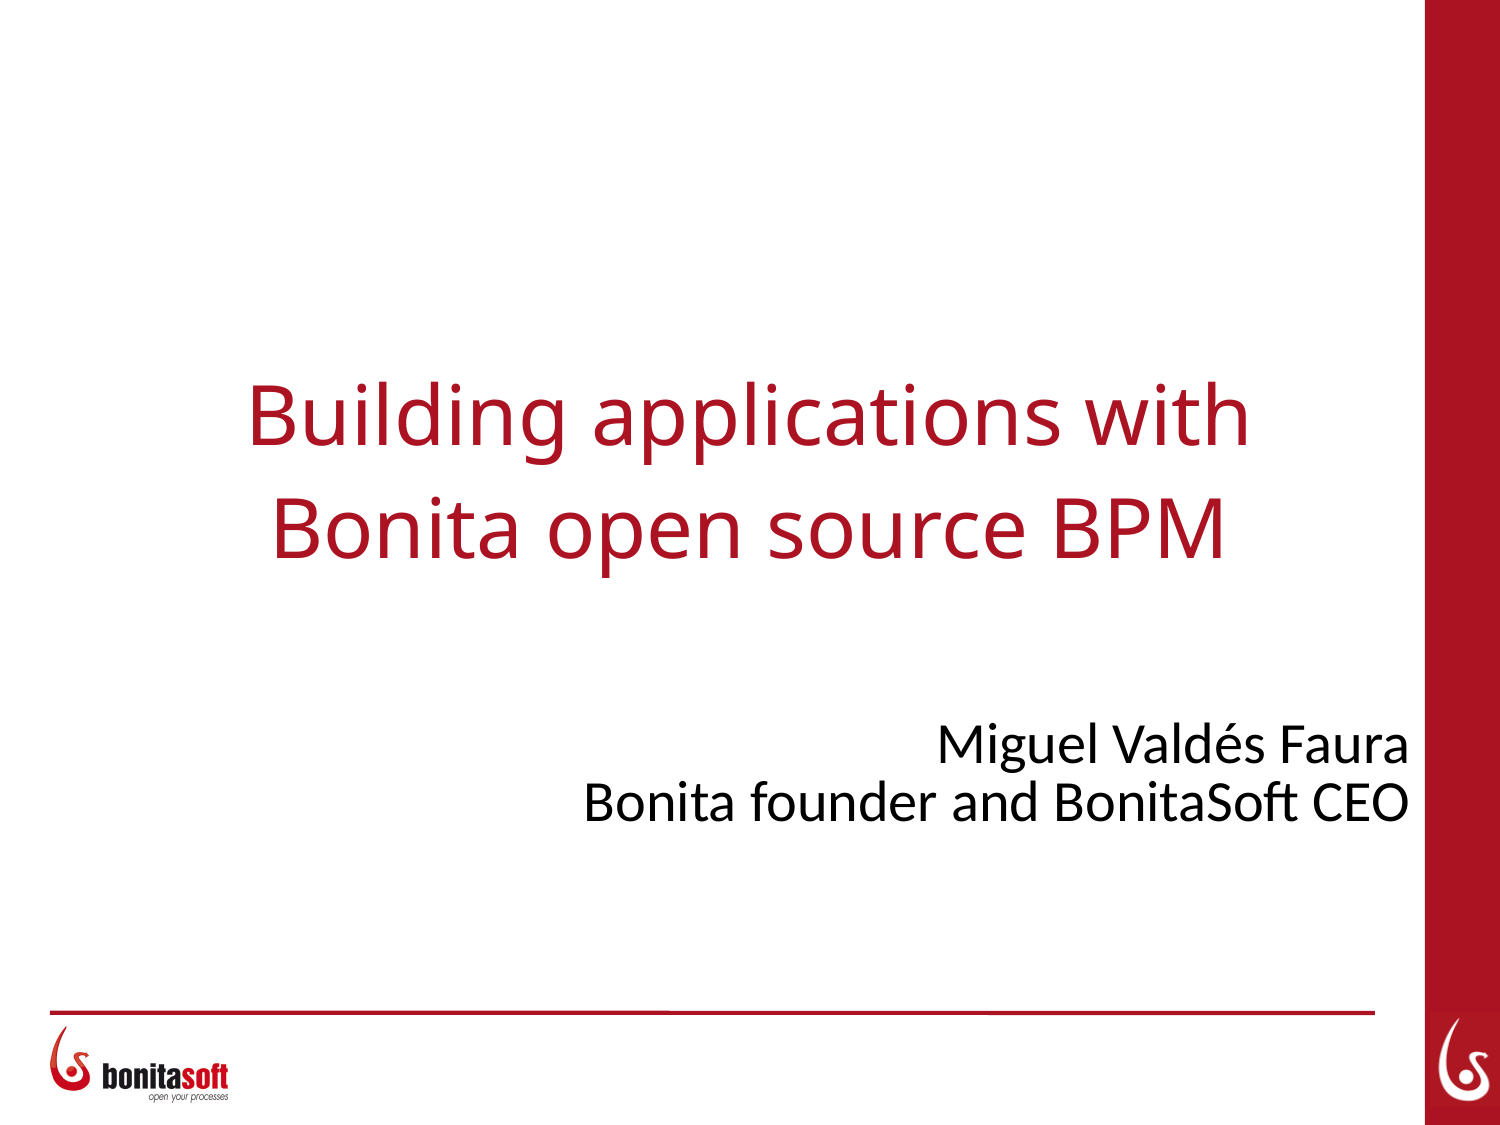

# Building applications with Bonita open source BPM
Miguel Valdés Faura
Bonita founder and BonitaSoft CEO